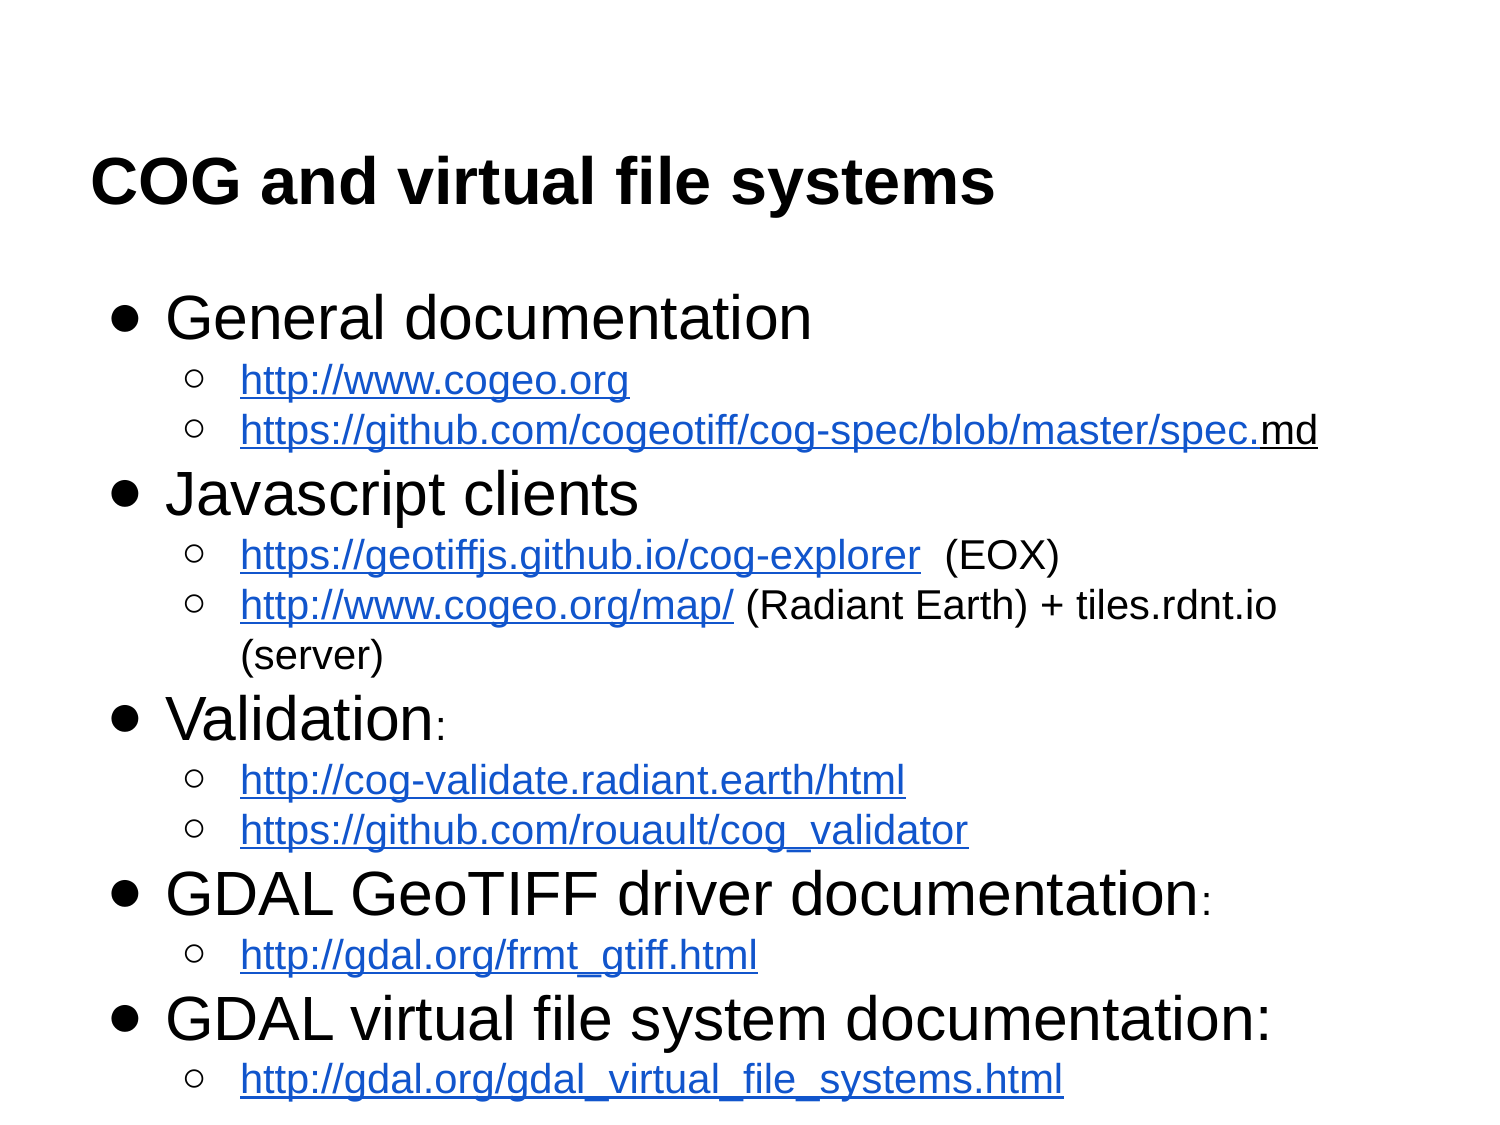

# COG and virtual file systems
General documentation
http://www.cogeo.org
https://github.com/cogeotiff/cog-spec/blob/master/spec.md
Javascript clients
https://geotiffjs.github.io/cog-explorer (EOX)
http://www.cogeo.org/map/ (Radiant Earth) + tiles.rdnt.io (server)
Validation:
http://cog-validate.radiant.earth/html
https://github.com/rouault/cog_validator
GDAL GeoTIFF driver documentation:
http://gdal.org/frmt_gtiff.html
GDAL virtual file system documentation:
http://gdal.org/gdal_virtual_file_systems.html